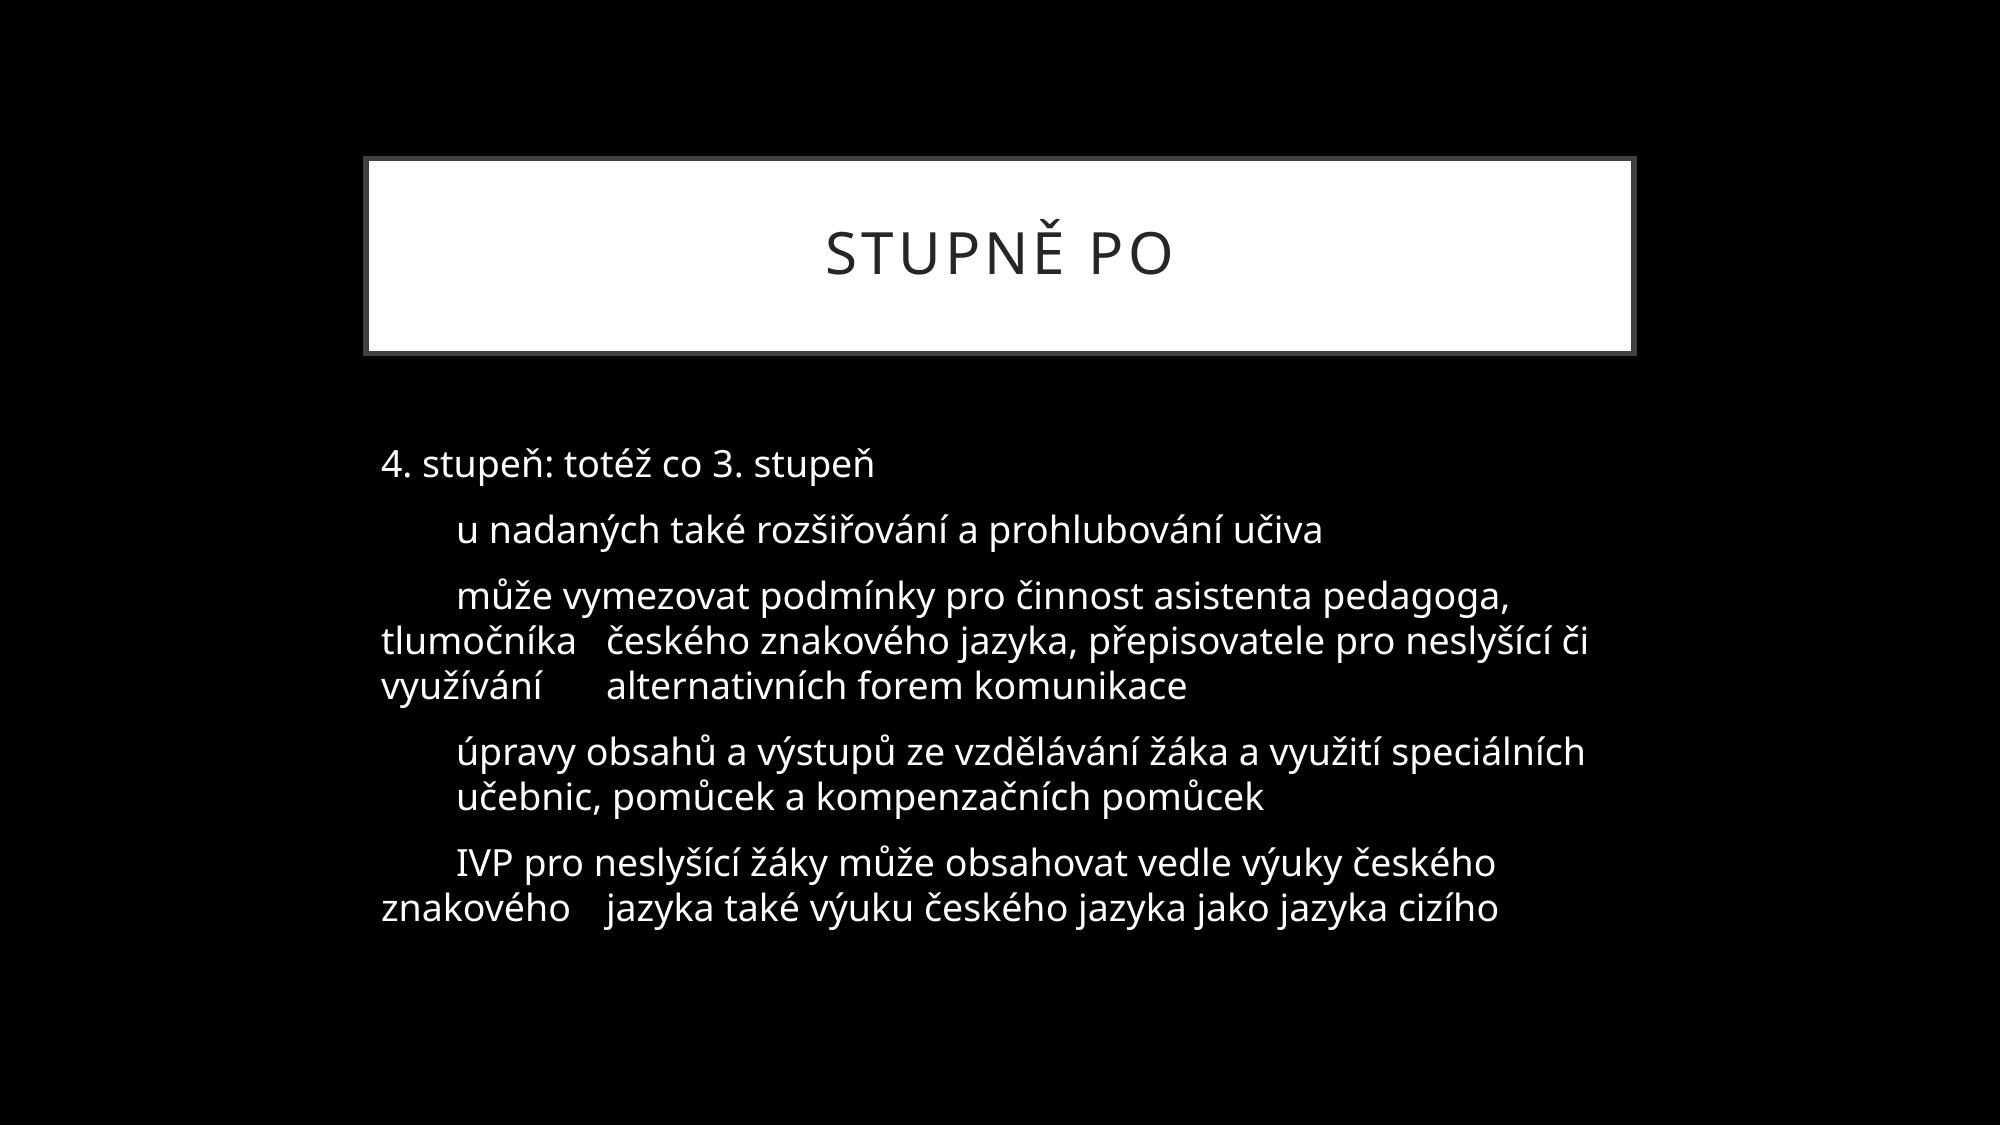

# Stupně po
4. stupeň: totéž co 3. stupeň
	u nadaných také rozšiřování a prohlubování učiva
	může vymezovat podmínky pro činnost asistenta pedagoga, tlumočníka 	českého znakového jazyka, přepisovatele pro neslyšící či využívání 	alternativních forem komunikace
	úpravy obsahů a výstupů ze vzdělávání žáka a využití speciálních 	učebnic, pomůcek a kompenzačních pomůcek
	IVP pro neslyšící žáky může obsahovat vedle výuky českého znakového 	jazyka také výuku českého jazyka jako jazyka cizího